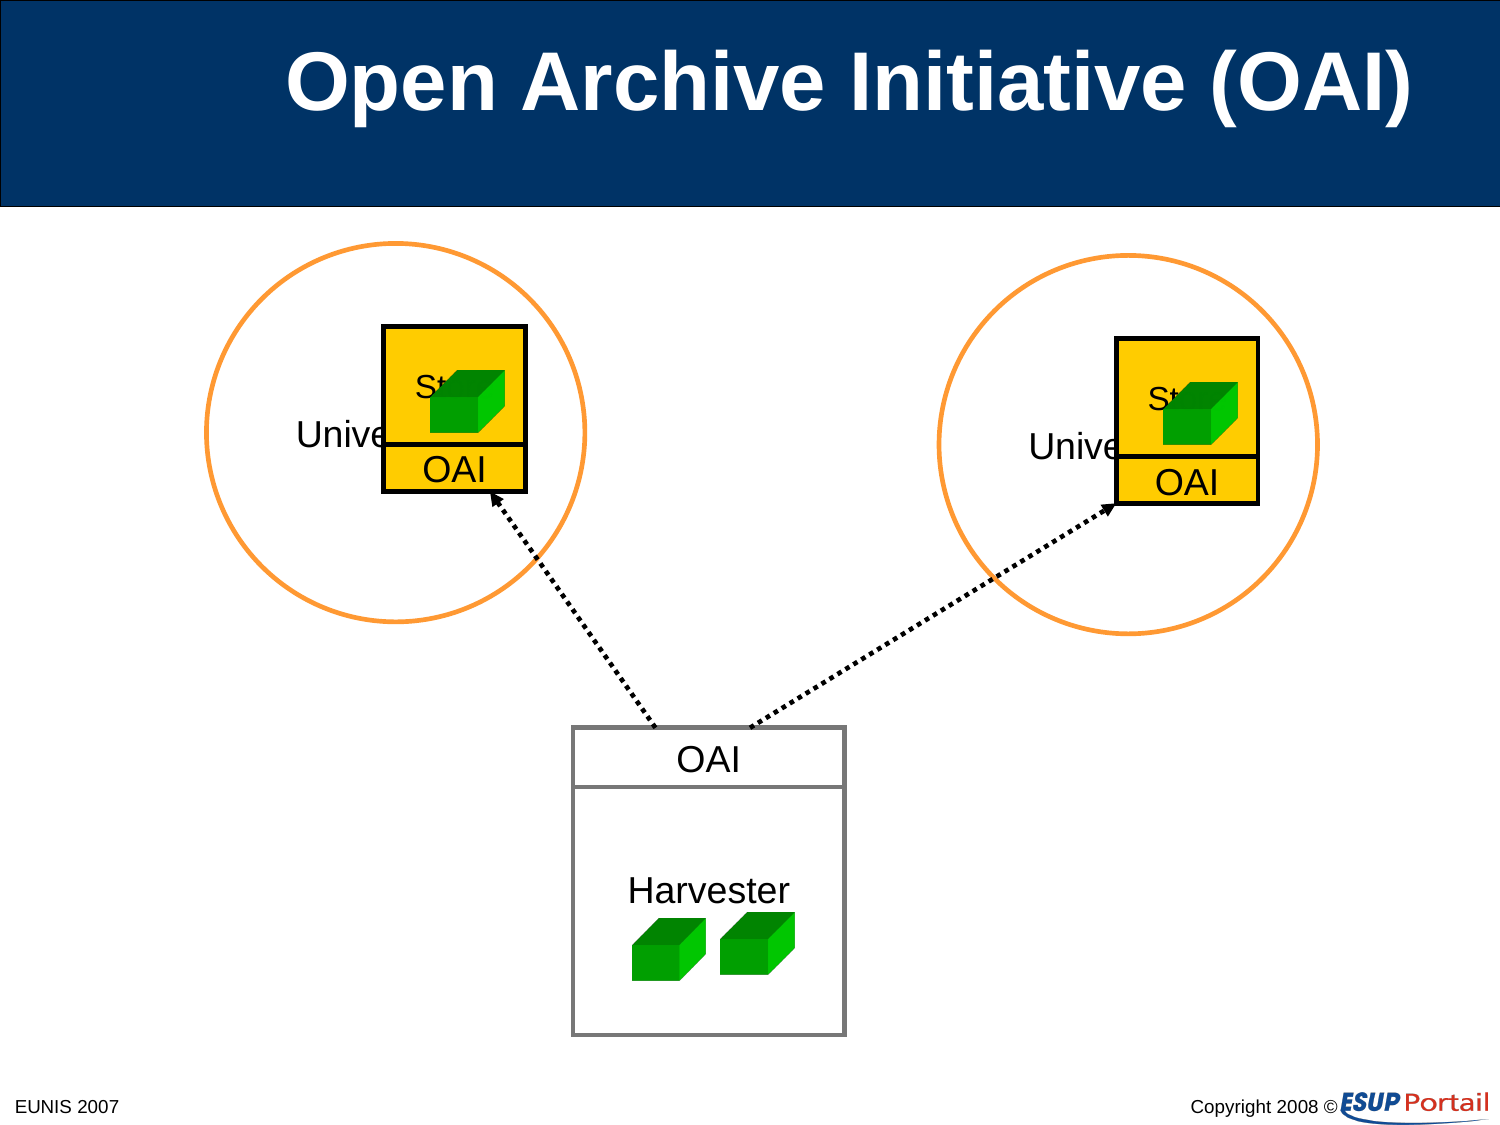

# Open Archive Initiative (OAI)
University A
University B
Store
Store
OAI
OAI
OAI
Harvester
EUNIS 2007